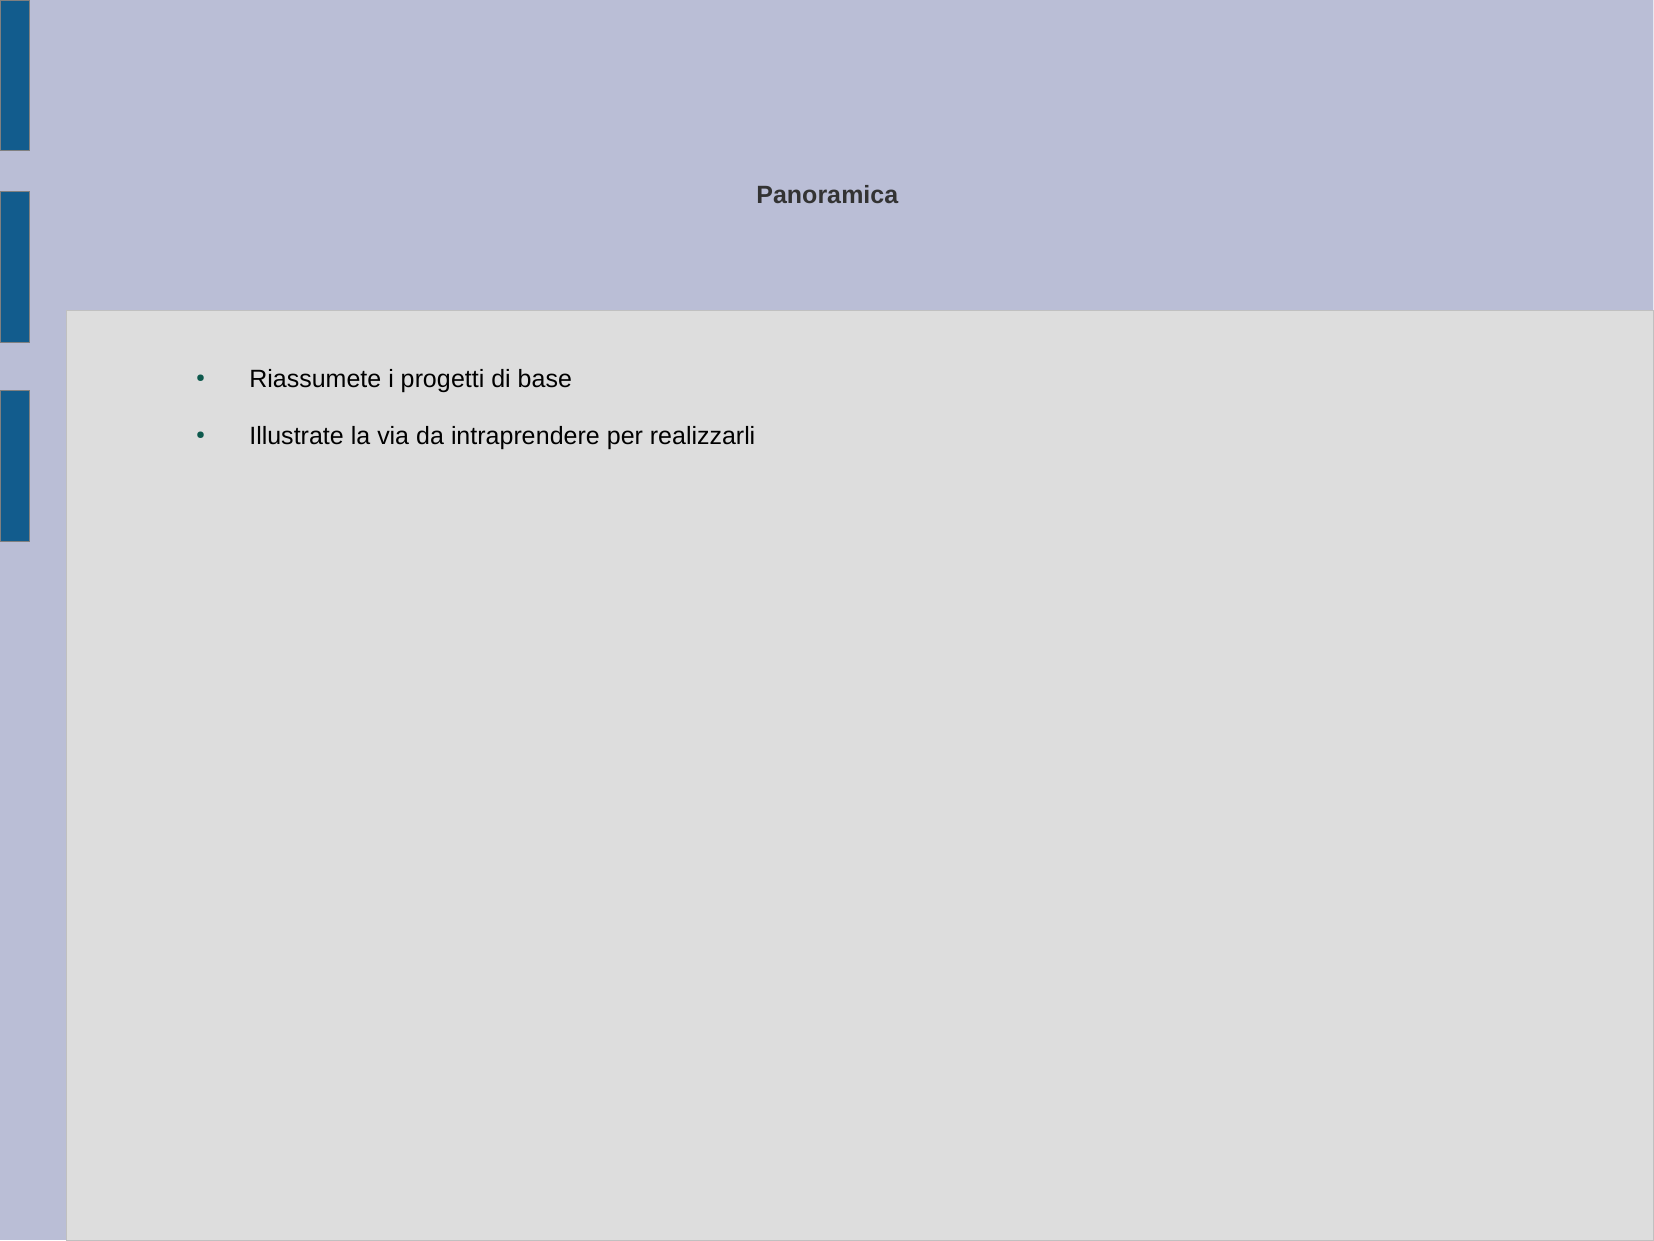

# Panoramica
Riassumete i progetti di base
Illustrate la via da intraprendere per realizzarli